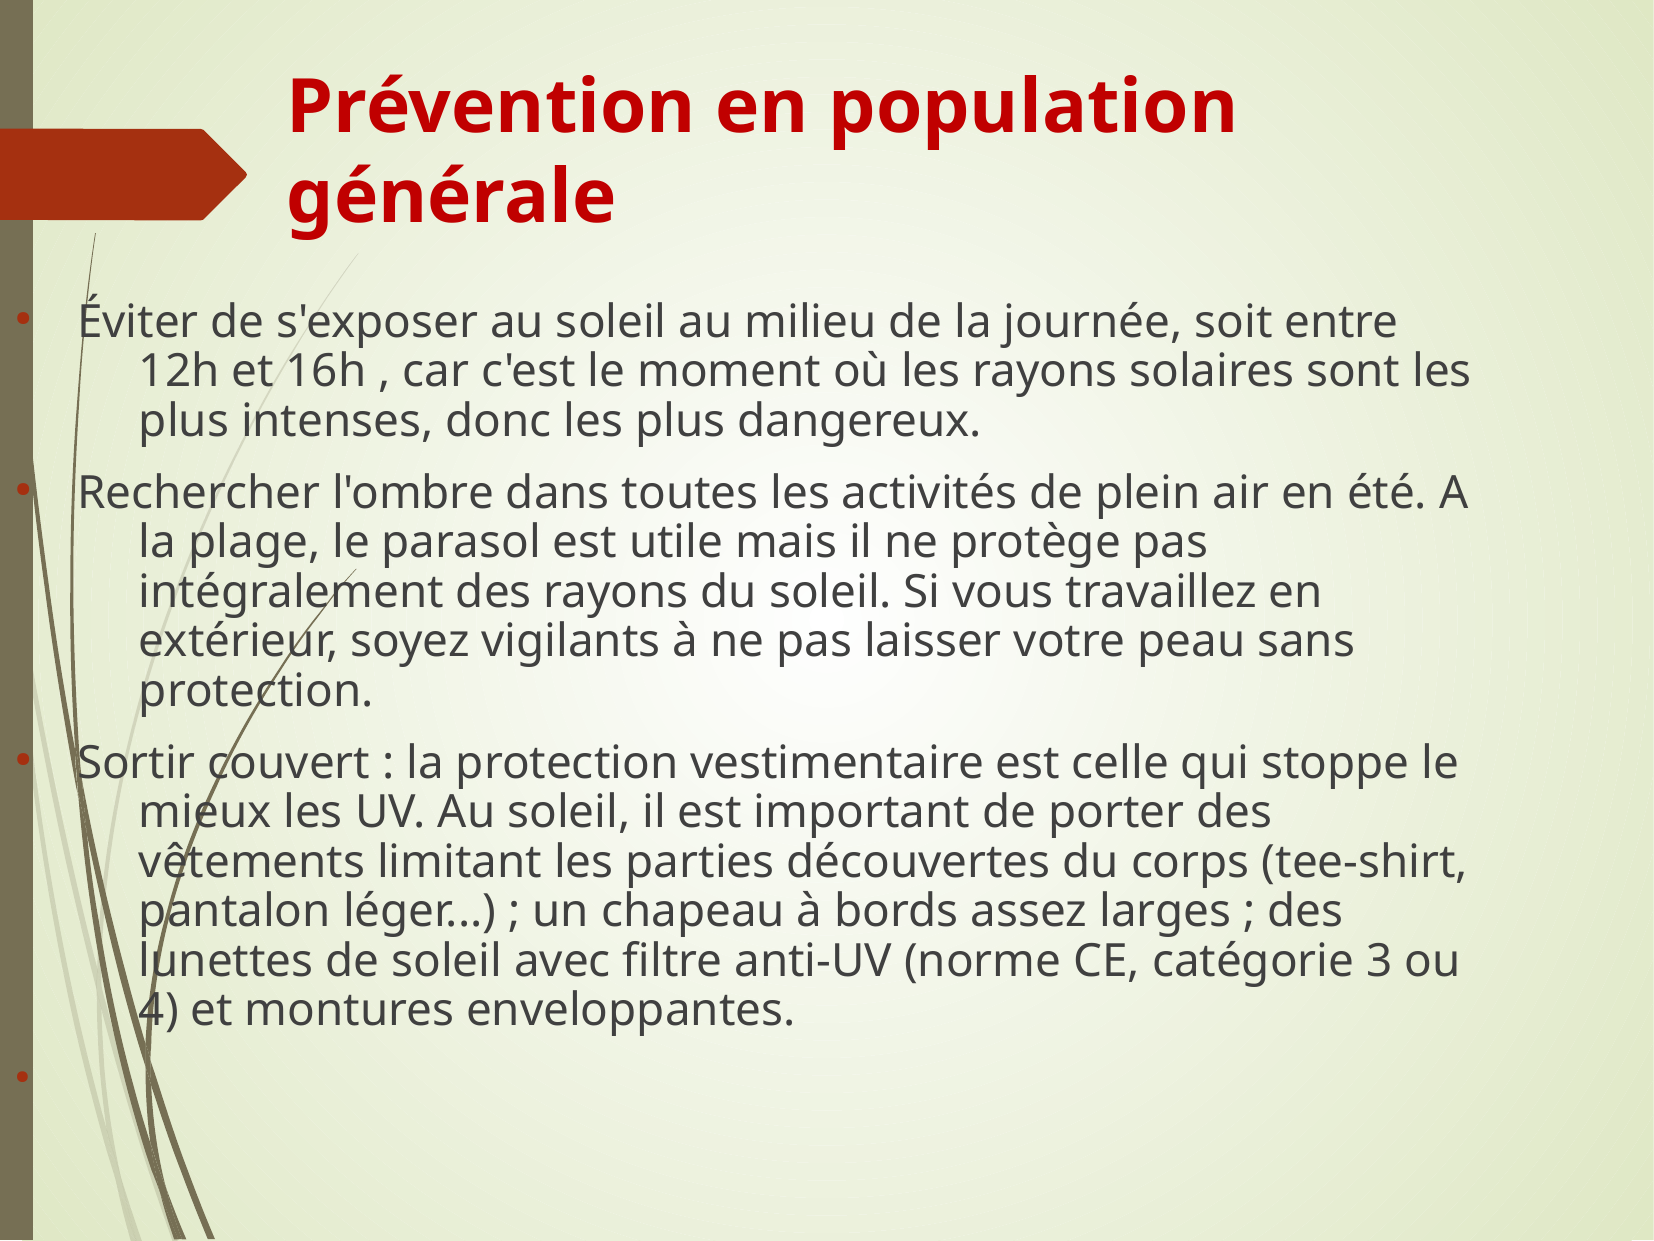

# Prévention en population générale
Éviter de s'exposer au soleil au milieu de la journée, soit entre 12h et 16h , car c'est le moment où les rayons solaires sont les plus intenses, donc les plus dangereux.
Rechercher l'ombre dans toutes les activités de plein air en été. A la plage, le parasol est utile mais il ne protège pas intégralement des rayons du soleil. Si vous travaillez en extérieur, soyez vigilants à ne pas laisser votre peau sans protection.
Sortir couvert : la protection vestimentaire est celle qui stoppe le mieux les UV. Au soleil, il est important de porter des vêtements limitant les parties découvertes du corps (tee-shirt, pantalon léger...) ; un chapeau à bords assez larges ; des lunettes de soleil avec filtre anti-UV (norme CE, catégorie 3 ou 4) et montures enveloppantes.